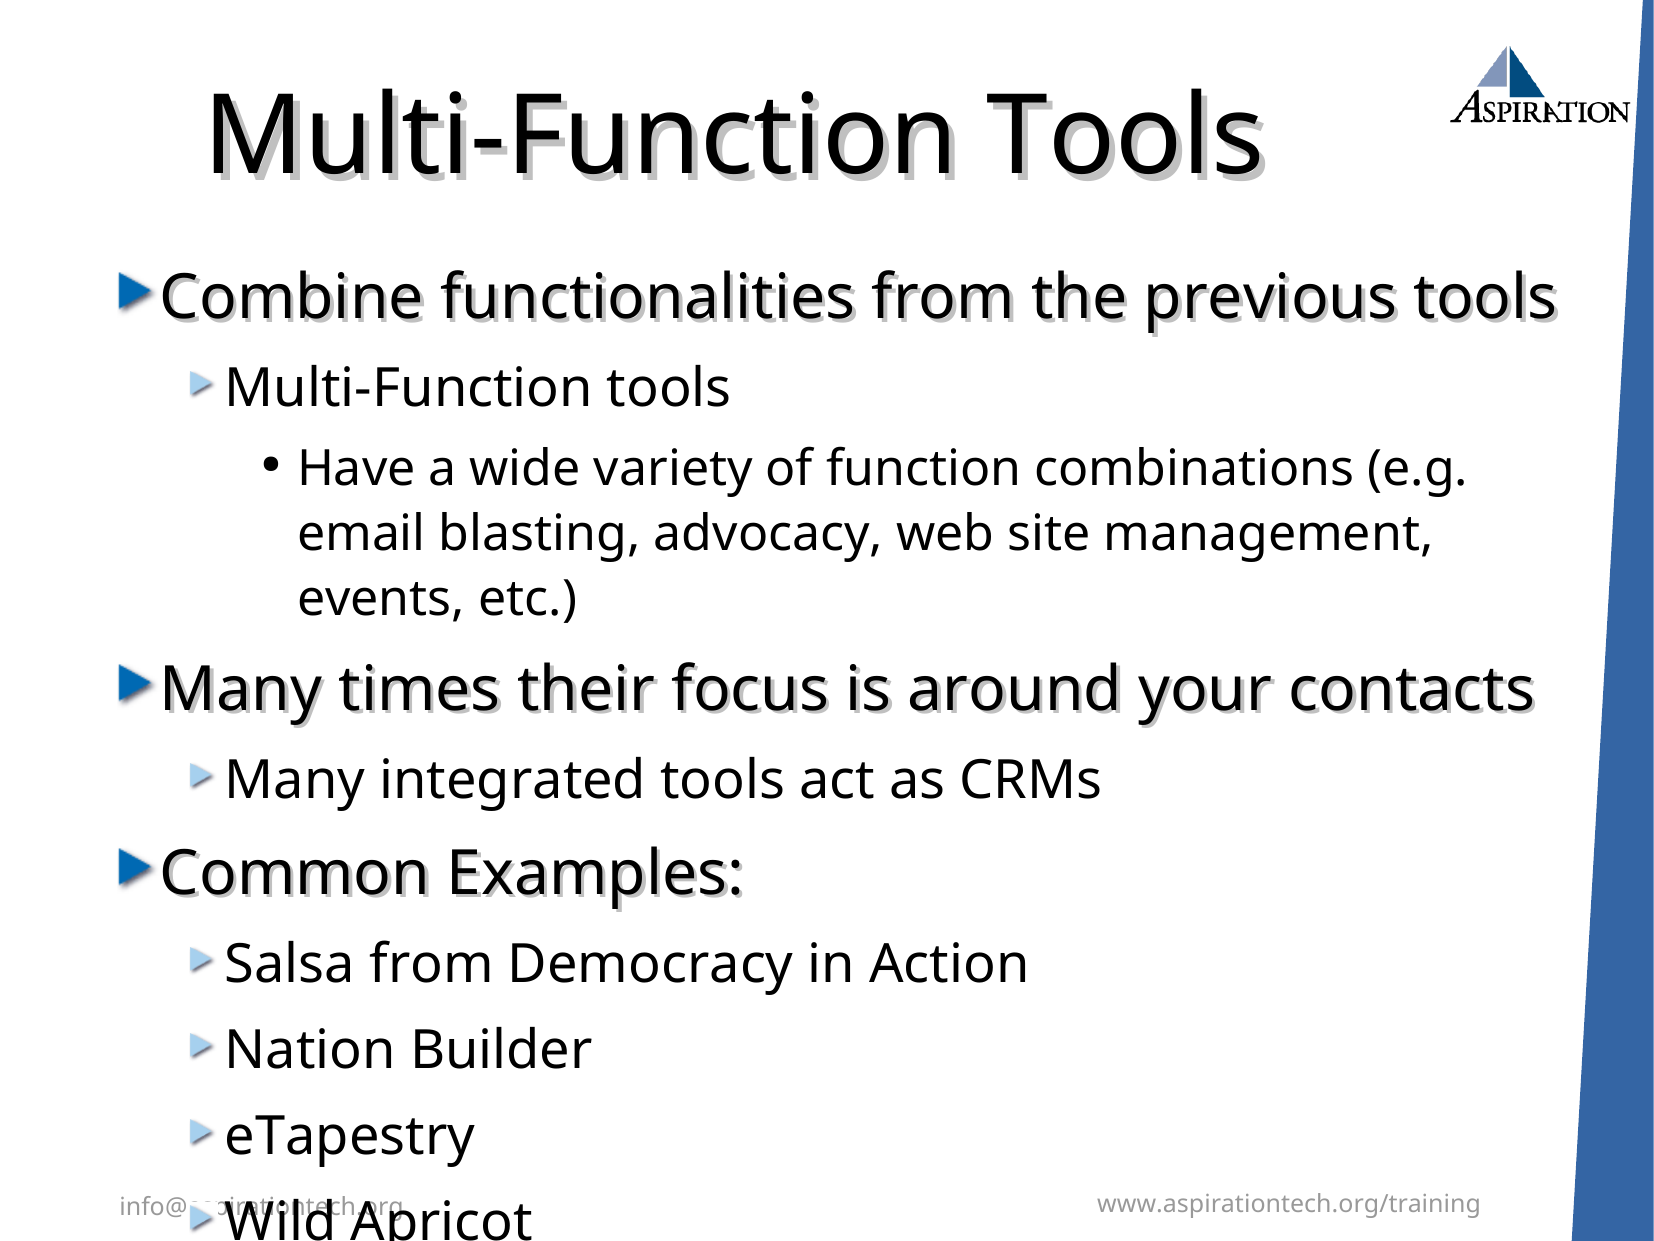

# Multi-Function Tools
Combine functionalities from the previous tools
Multi-Function tools
Have a wide variety of function combinations (e.g. email blasting, advocacy, web site management, events, etc.)
Many times their focus is around your contacts
Many integrated tools act as CRMs
Common Examples:
Salsa from Democracy in Action
Nation Builder
eTapestry
Wild Apricot